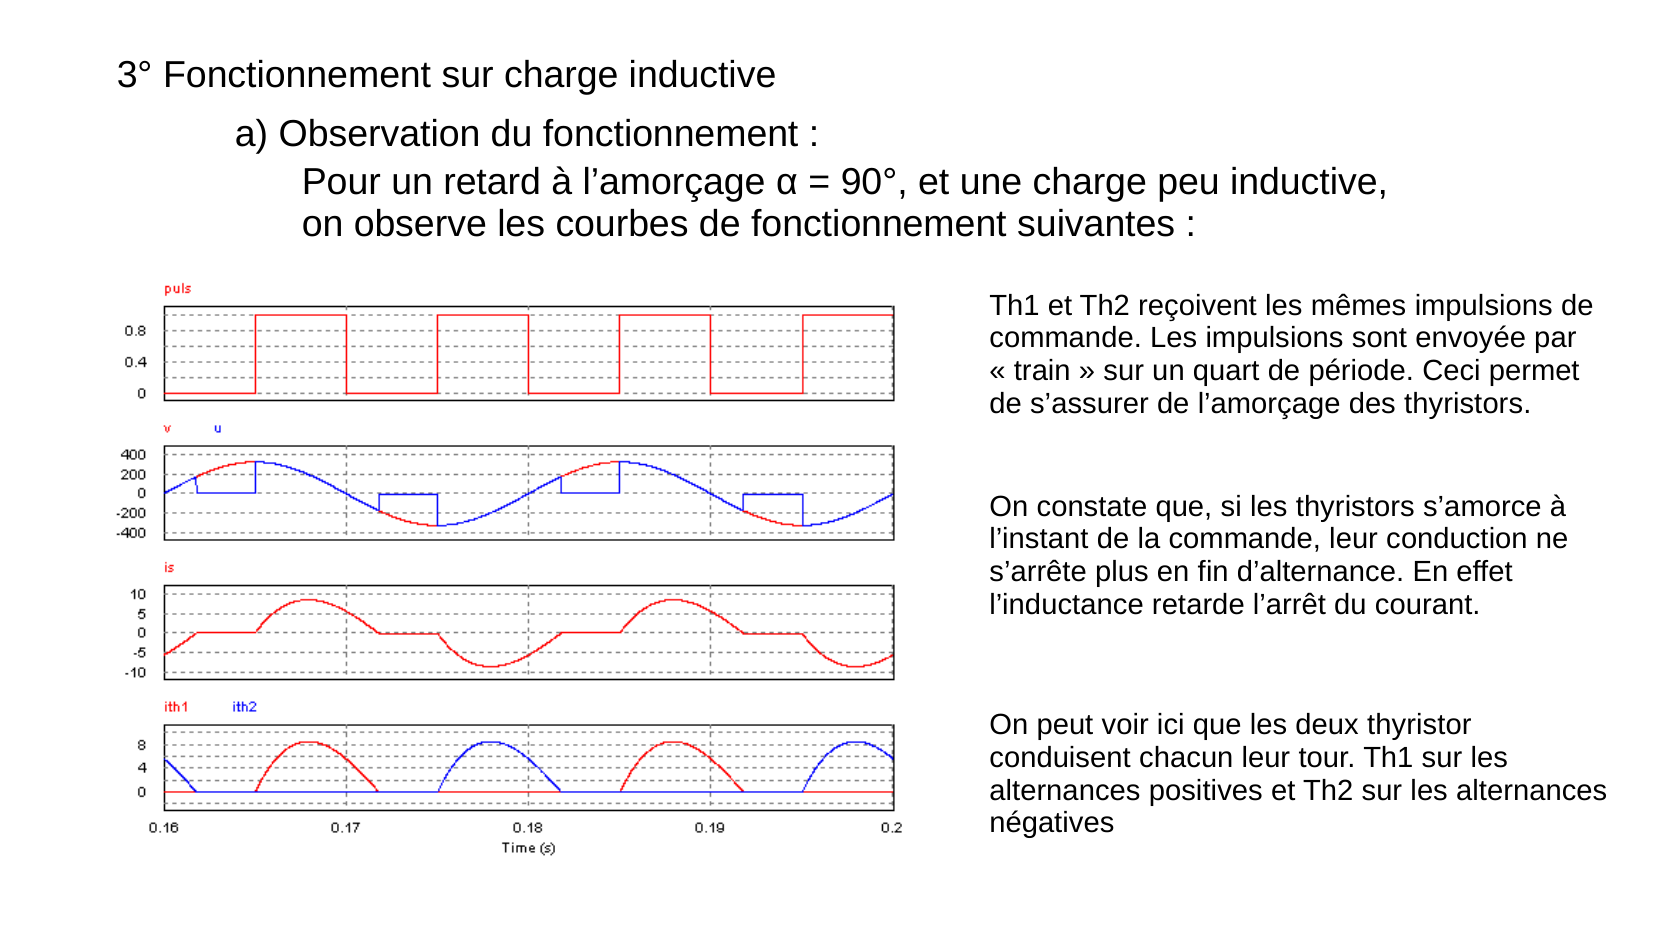

3° Fonctionnement sur charge inductive
a) Observation du fonctionnement :
Pour un retard à l’amorçage α = 90°, et une charge peu inductive,
on observe les courbes de fonctionnement suivantes :
Th1 et Th2 reçoivent les mêmes impulsions de commande. Les impulsions sont envoyée par « train » sur un quart de période. Ceci permet de s’assurer de l’amorçage des thyristors.
On constate que, si les thyristors s’amorce à l’instant de la commande, leur conduction ne s’arrête plus en fin d’alternance. En effet l’inductance retarde l’arrêt du courant.
On peut voir ici que les deux thyristor conduisent chacun leur tour. Th1 sur les alternances positives et Th2 sur les alternances négatives